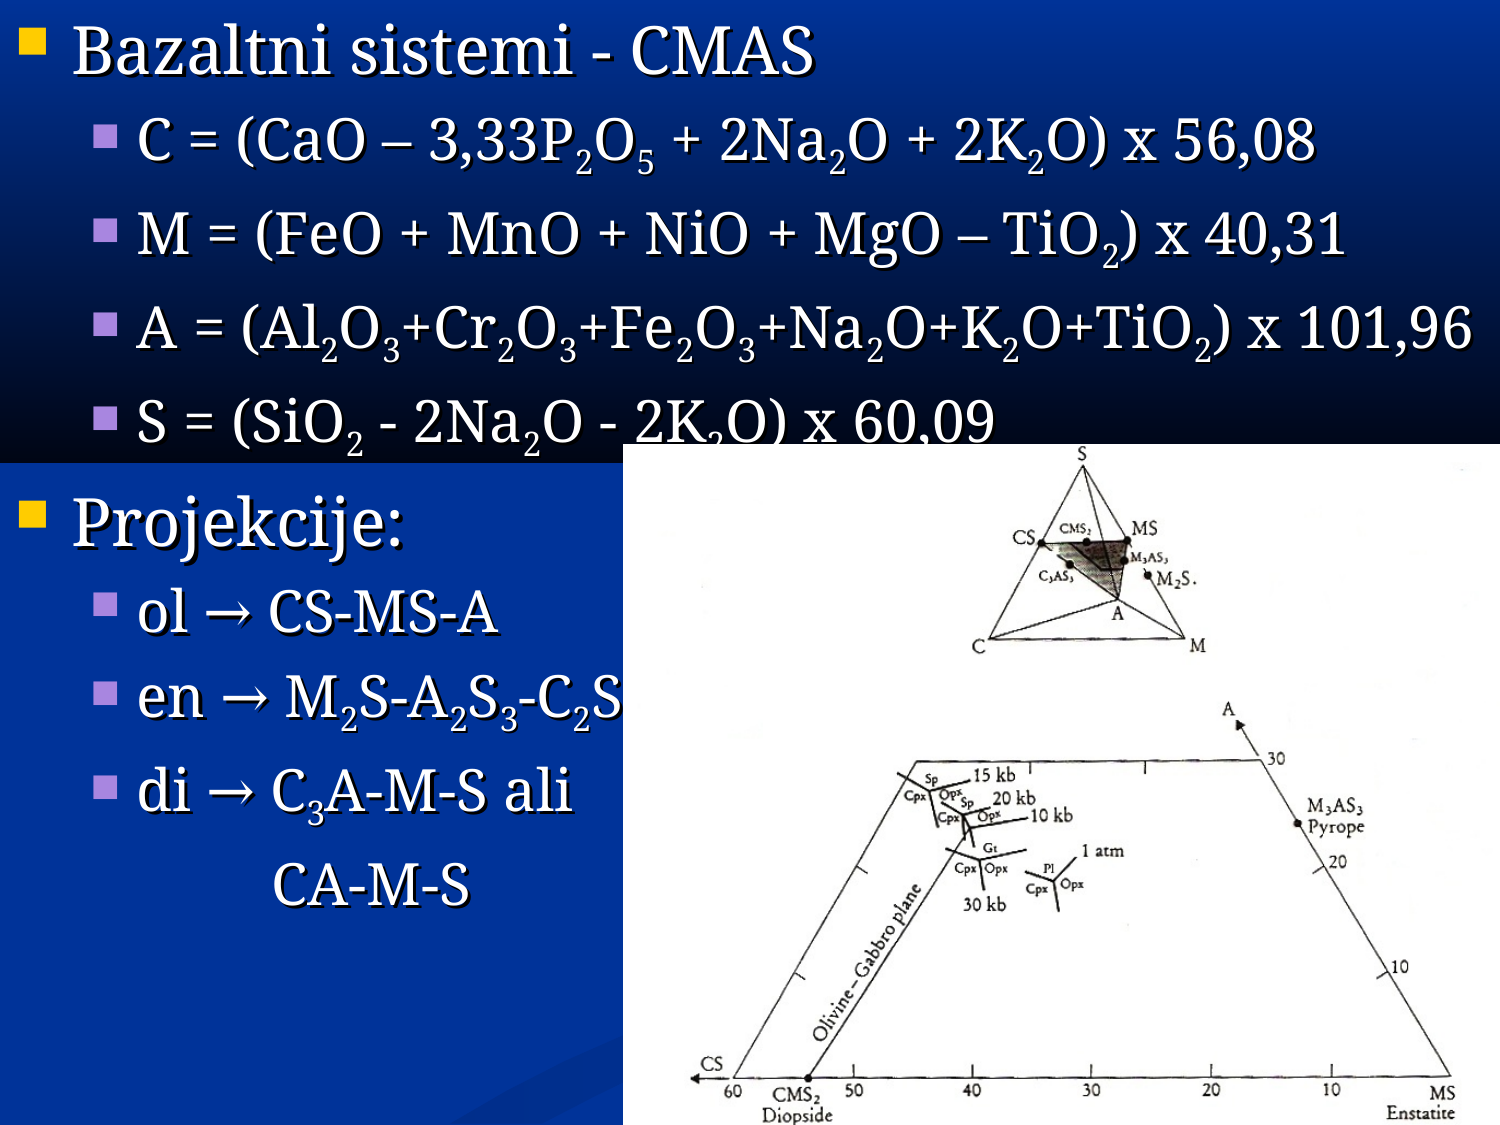

# Bazaltni sistemi - CMAS
C = (CaO – 3,33P2O5 + 2Na2O + 2K2O) x 56,08
M = (FeO + MnO + NiO + MgO – TiO2) x 40,31
A = (Al2O3+Cr2O3+Fe2O3+Na2O+K2O+TiO2) x 101,96
S = (SiO2 - 2Na2O - 2K2O) x 60,09
Projekcije:
ol → CS-MS-A
en → M2S-A2S3-C2S3
di → C3A-M-S ali
		 CA-M-S